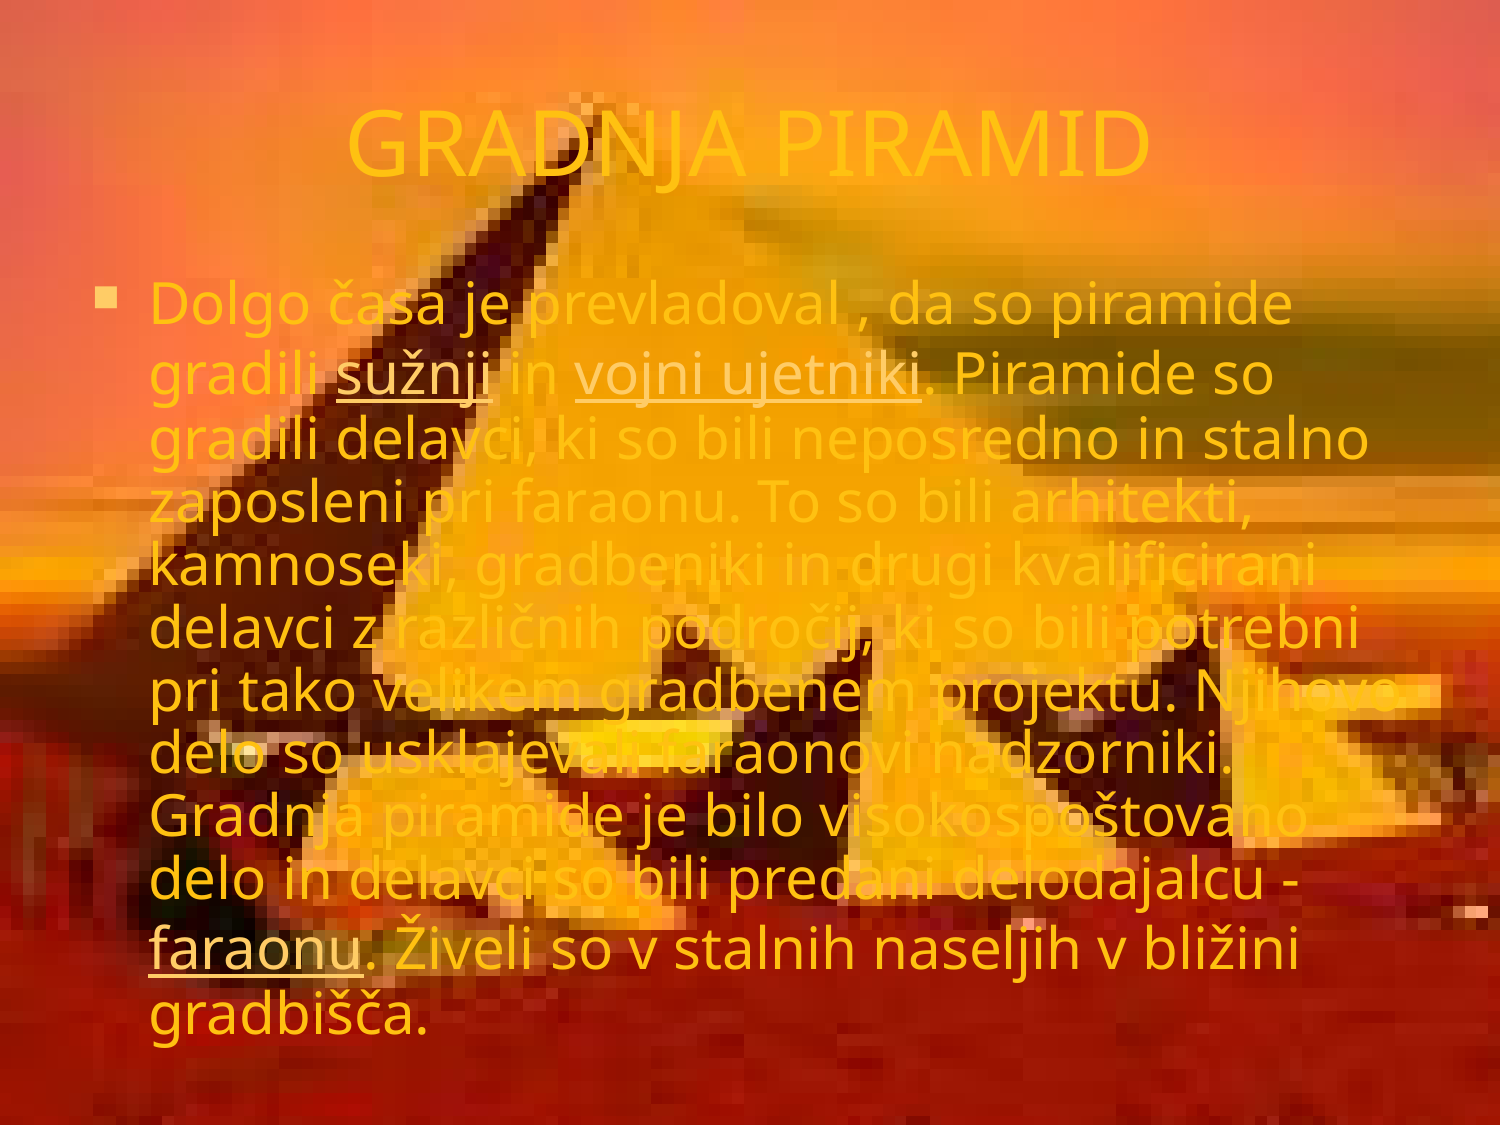

# GRADNJA PIRAMID
Dolgo časa je prevladoval , da so piramide gradili sužnji in vojni ujetniki. Piramide so gradili delavci, ki so bili neposredno in stalno zaposleni pri faraonu. To so bili arhitekti, kamnoseki, gradbeniki in drugi kvalificirani delavci z različnih področij, ki so bili potrebni pri tako velikem gradbenem projektu. Njihovo delo so usklajevali faraonovi nadzorniki. Gradnja piramide je bilo visokospoštovano delo in delavci so bili predani delodajalcu - faraonu. Živeli so v stalnih naseljih v bližini gradbišča.